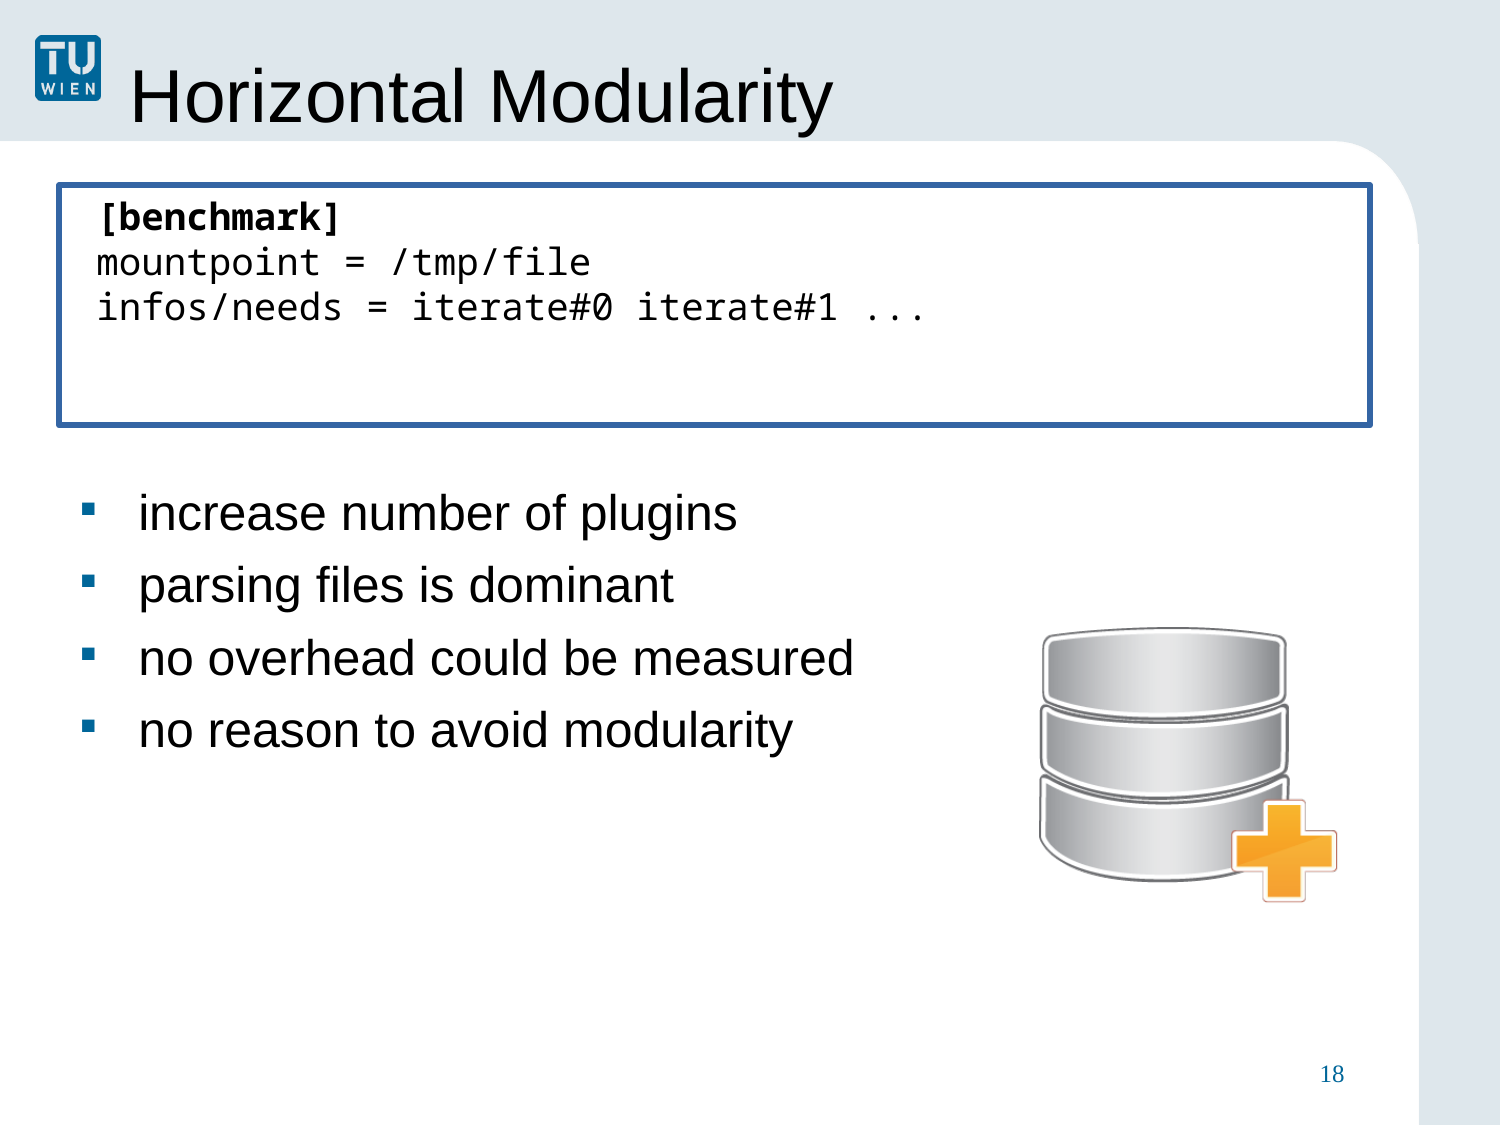

# Horizontal Modularity
 [benchmark]
 mountpoint = /tmp/file
 infos/needs = iterate#0 iterate#1 ...
increase number of plugins
parsing files is dominant
no overhead could be measured
no reason to avoid modularity
18